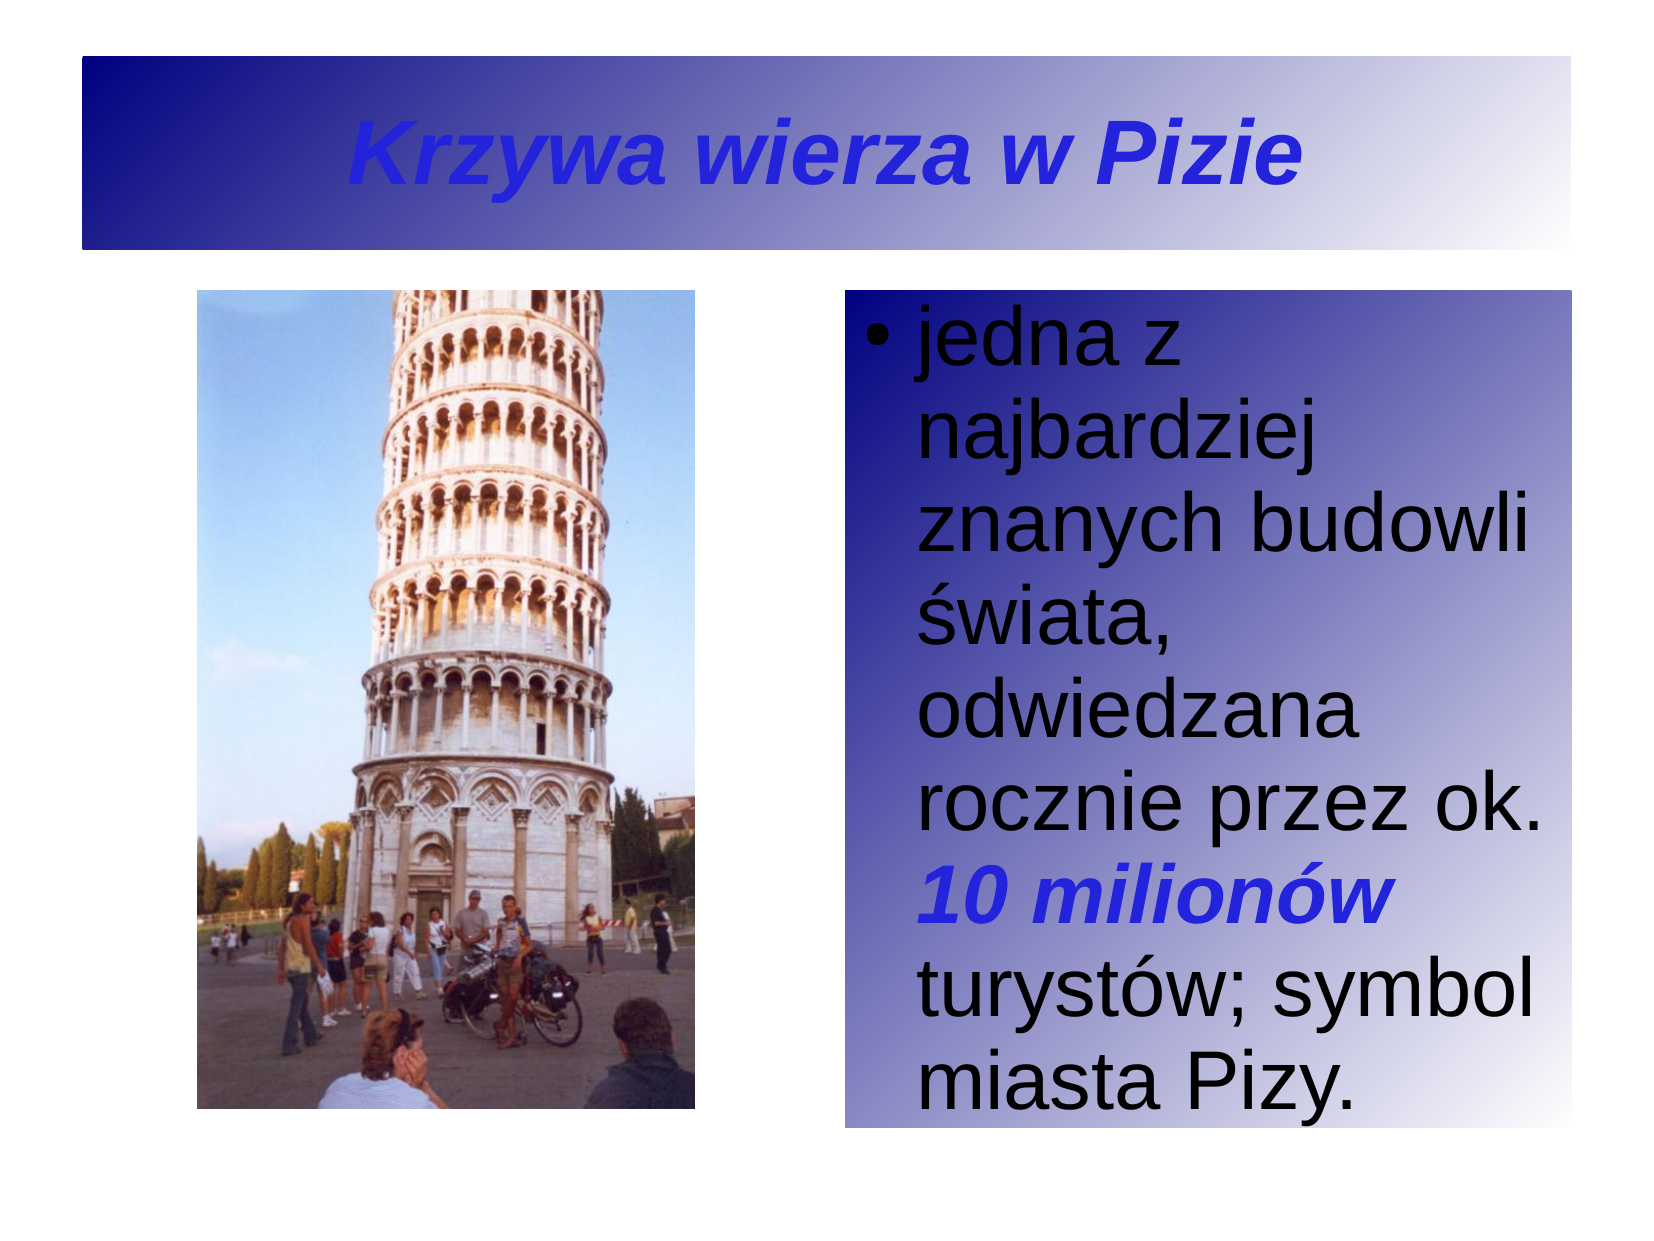

# Krzywa wierza w Pizie
jedna z najbardziej znanych budowli świata, odwiedzana rocznie przez ok. 10 milionów turystów; symbol miasta Pizy.